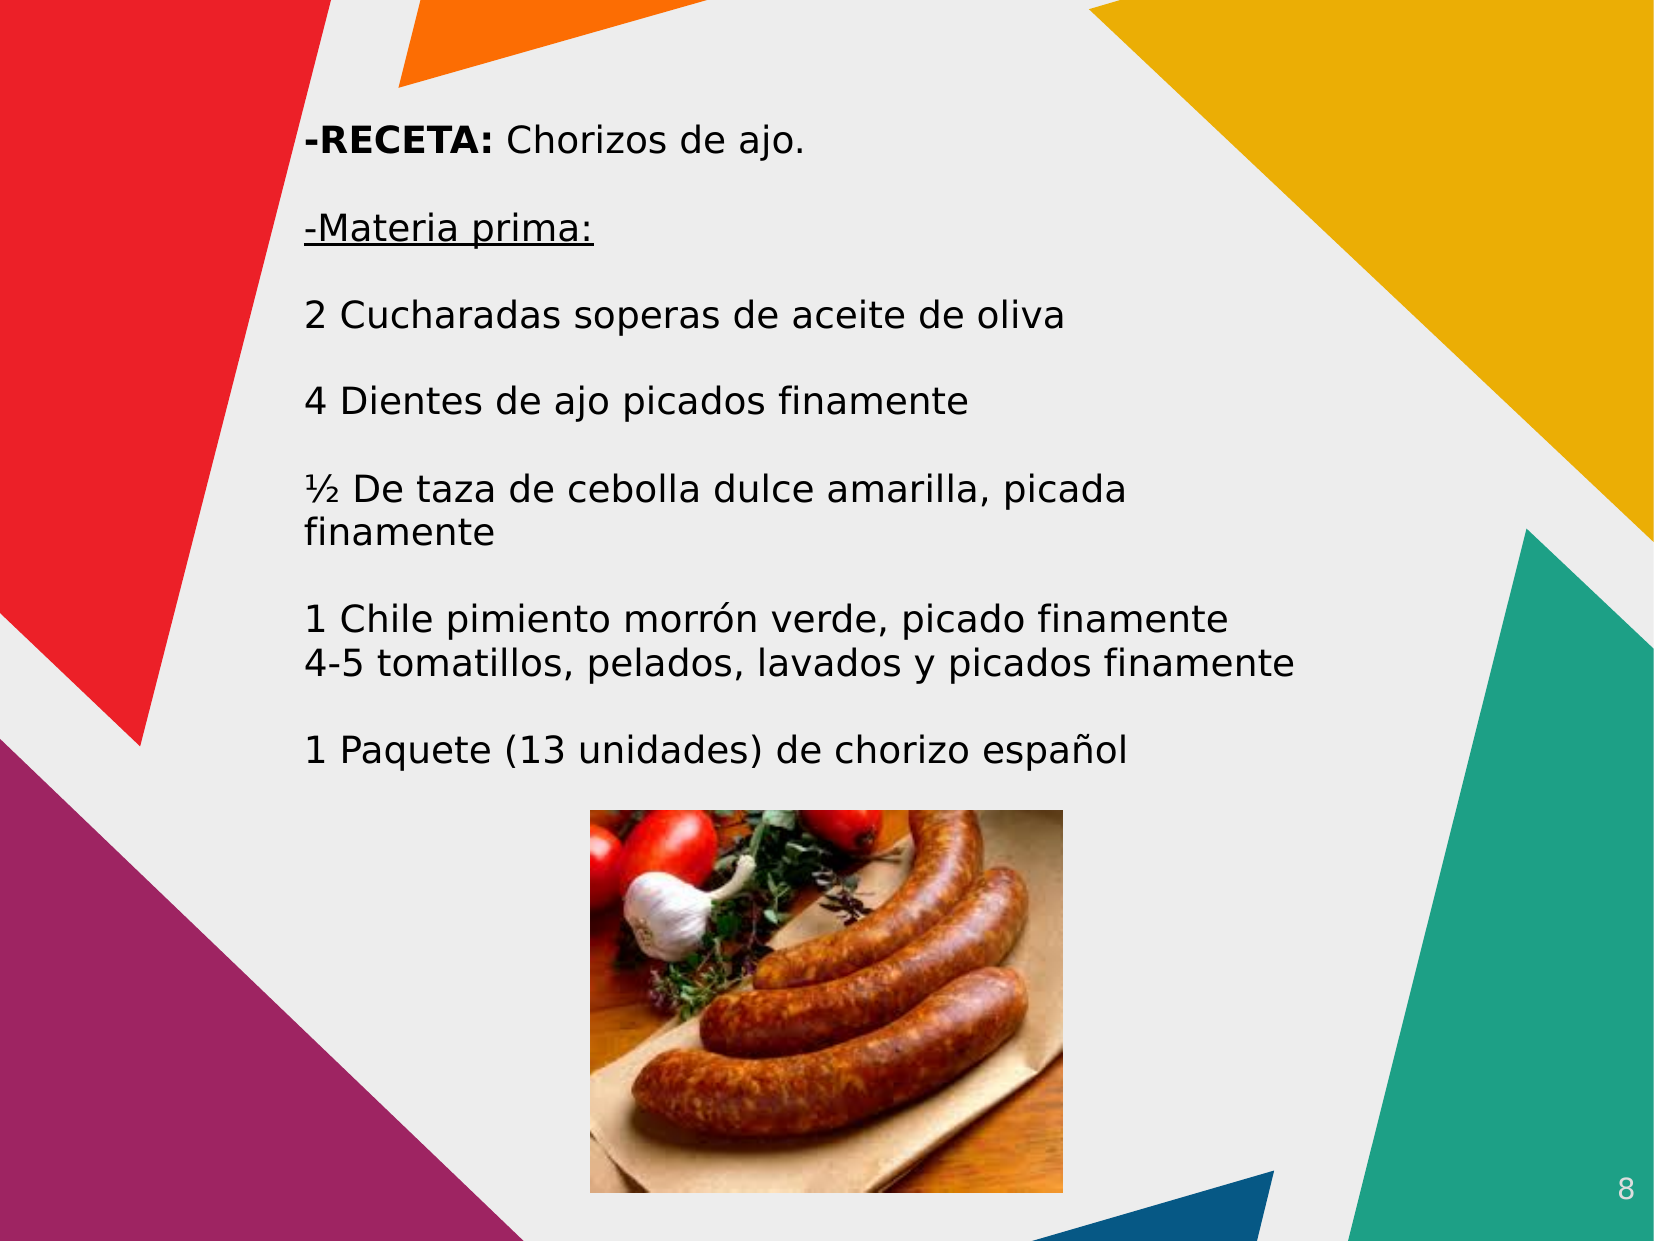

-RECETA: Chorizos de ajo.
-Materia prima:
2 Cucharadas soperas de aceite de oliva
4 Dientes de ajo picados finamente
½ De taza de cebolla dulce amarilla, picada finamente
1 Chile pimiento morrón verde, picado finamente
4-5 tomatillos, pelados, lavados y picados finamente
1 Paquete (13 unidades) de chorizo español
8